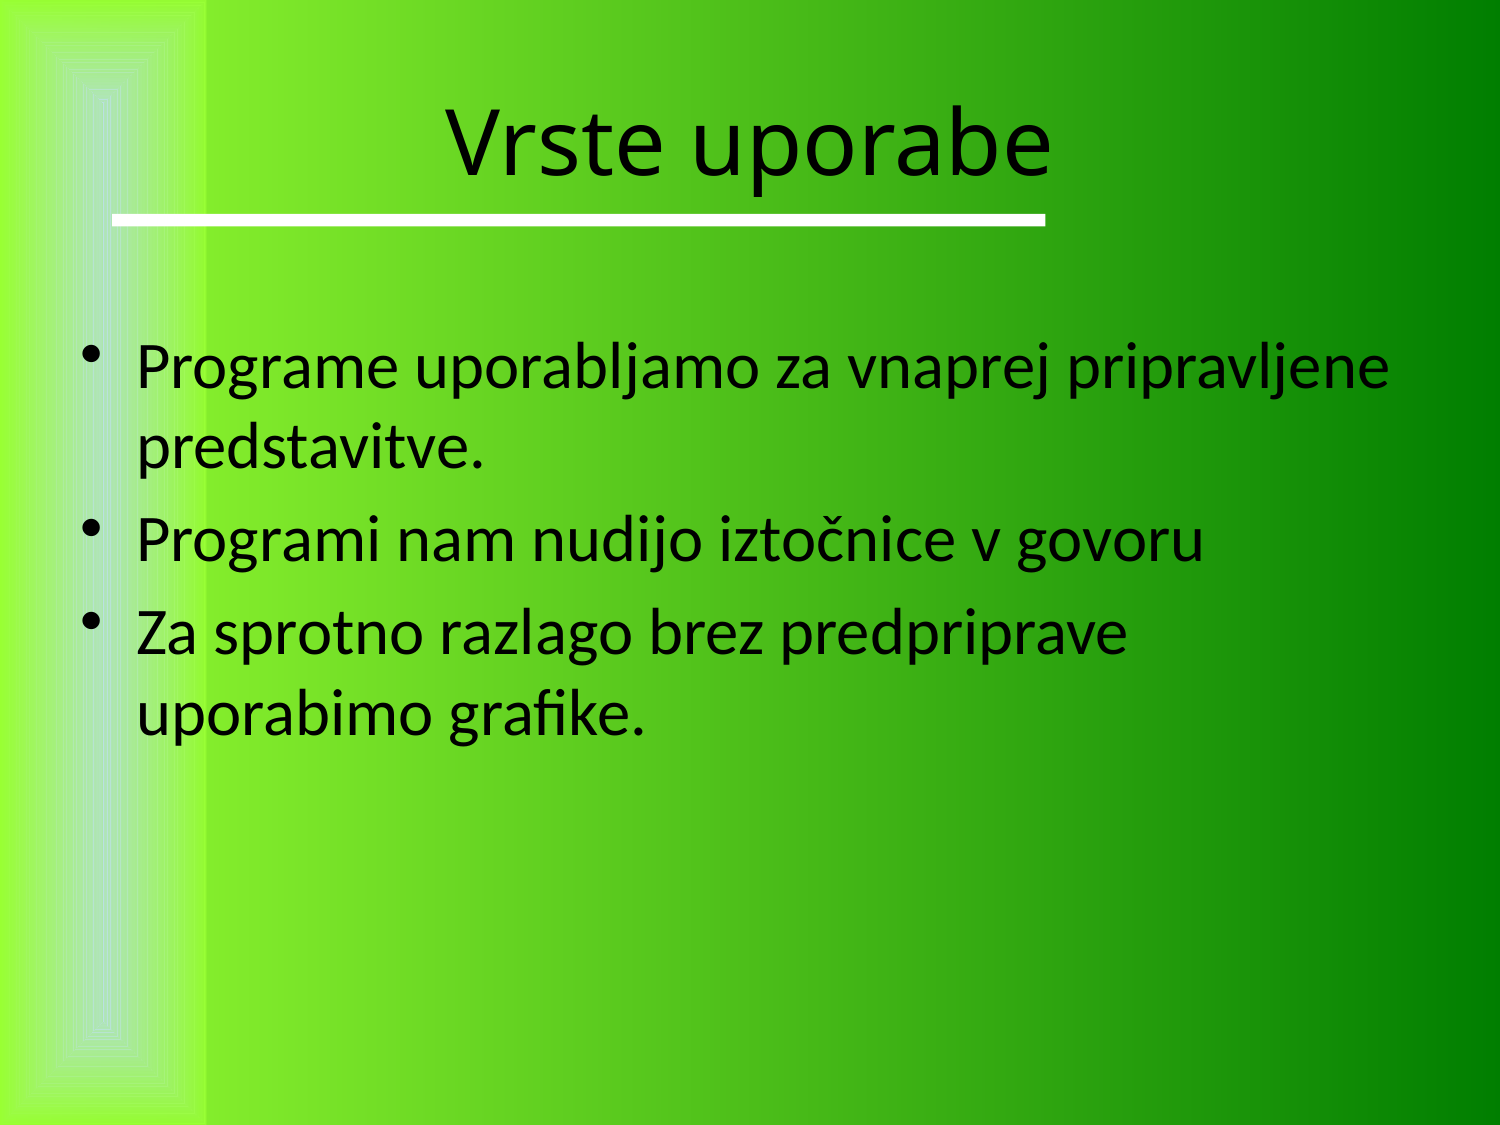

# Vrste uporabe
Programe uporabljamo za vnaprej pripravljene predstavitve.
Programi nam nudijo iztočnice v govoru
Za sprotno razlago brez predpriprave uporabimo grafike.